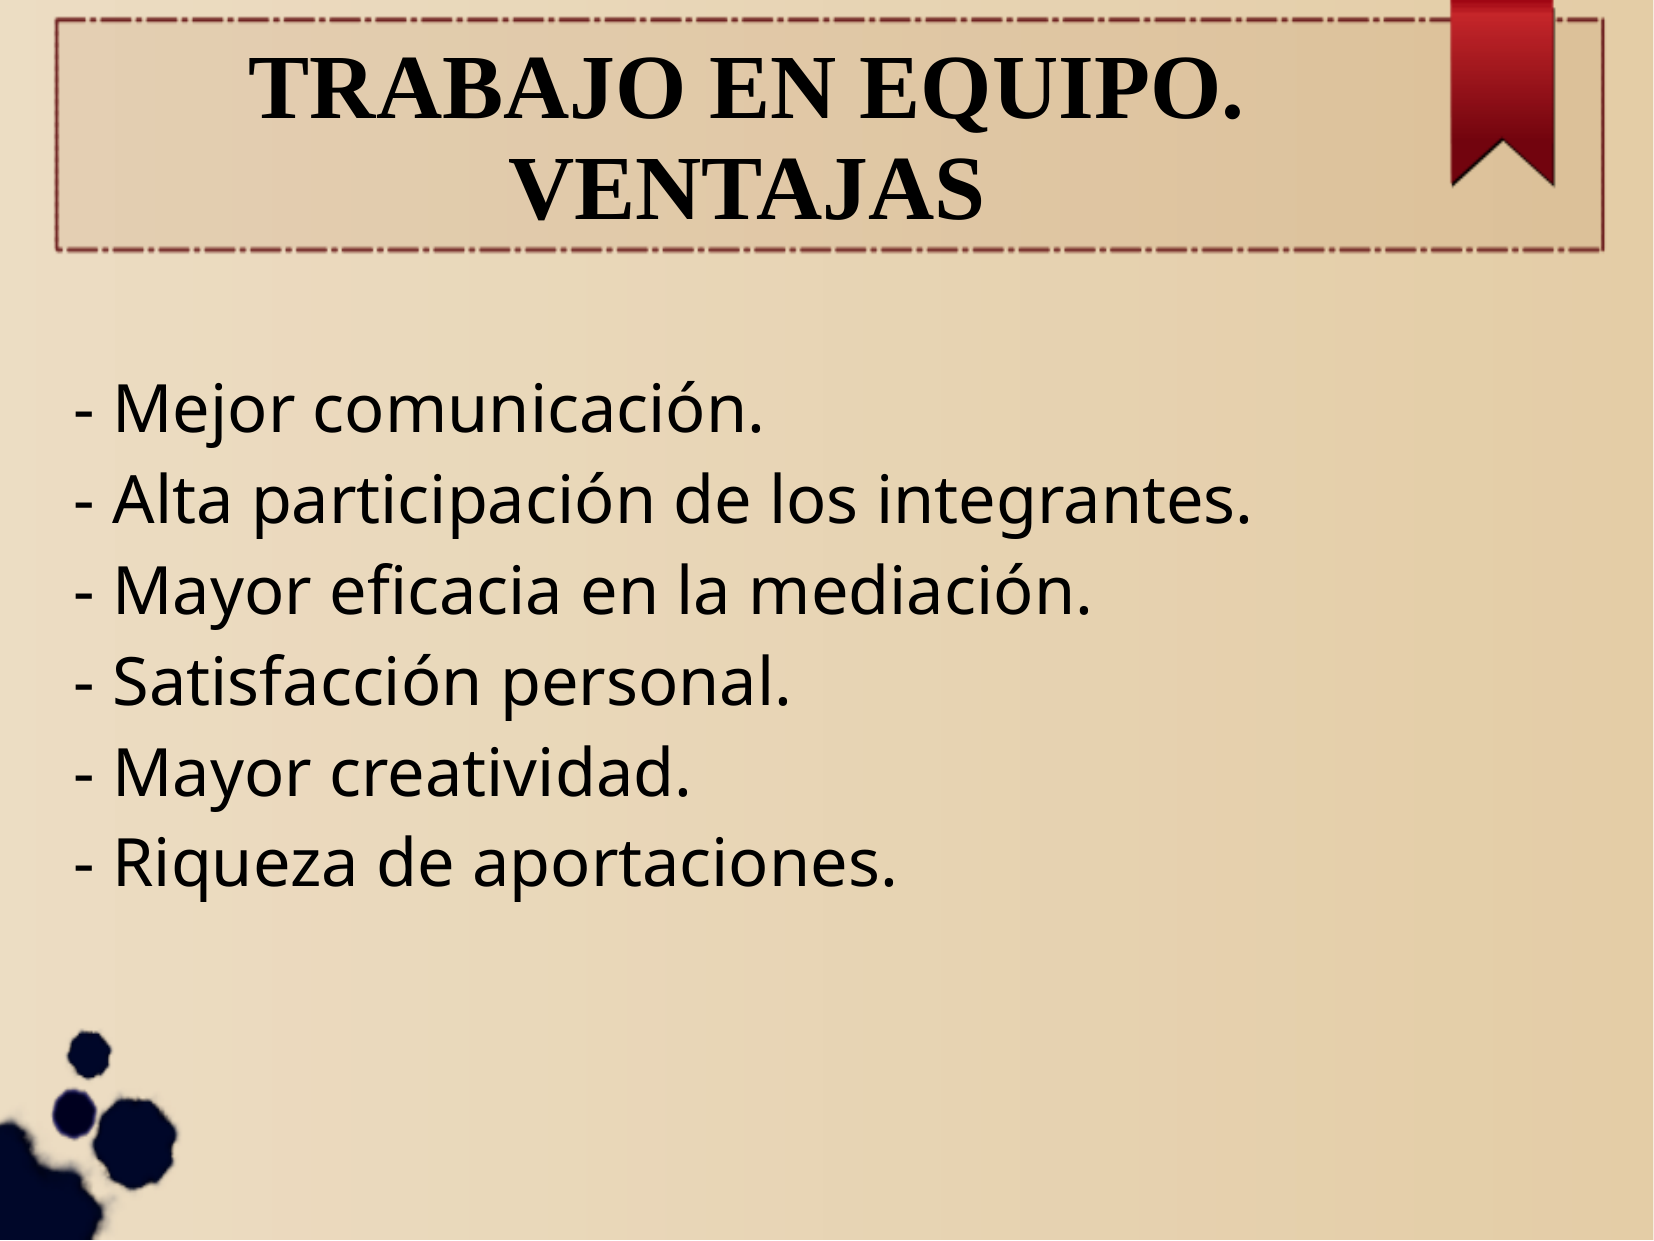

# TRABAJO EN EQUIPO. VENTAJAS
- Mejor comunicación.
- Alta participación de los integrantes.
- Mayor eficacia en la mediación.
- Satisfacción personal.
- Mayor creatividad.
- Riqueza de aportaciones.